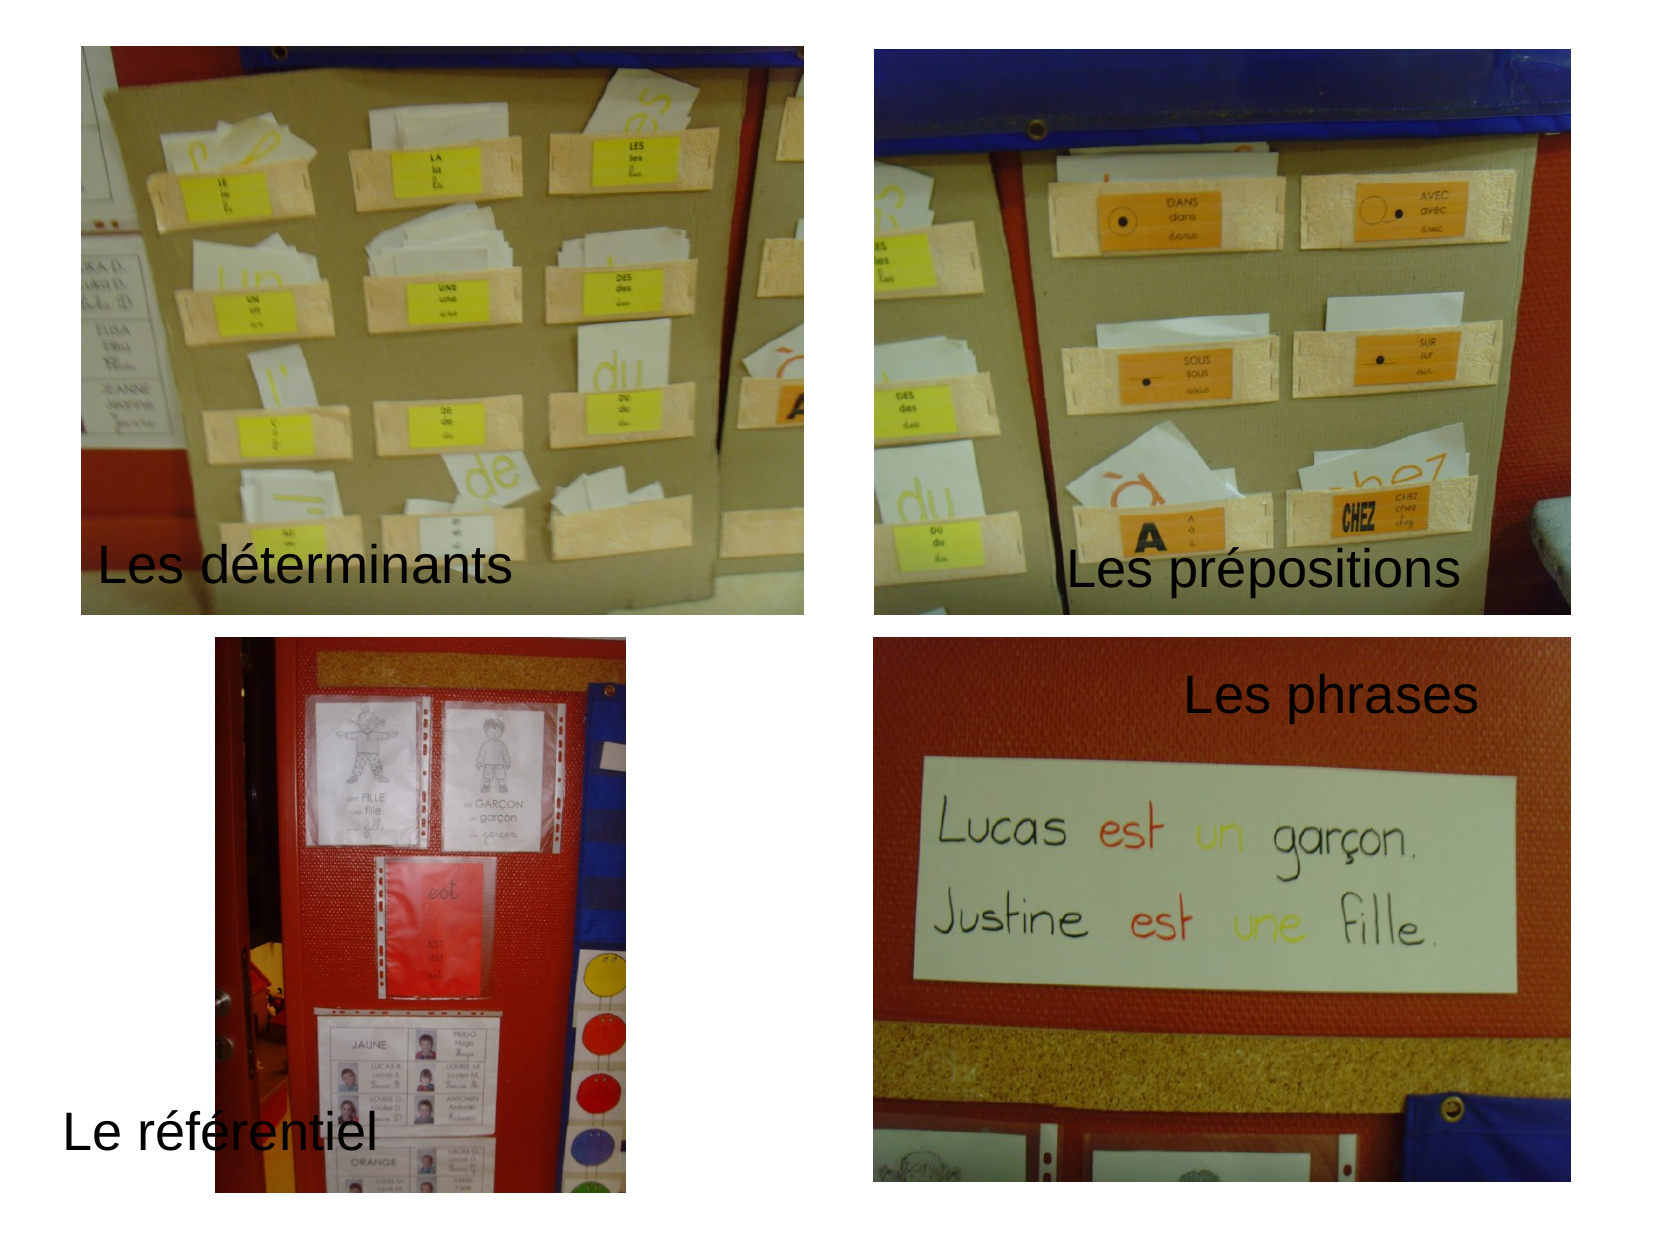

#
Les déterminants
Les prépositions
Les phrases
Le référentiel